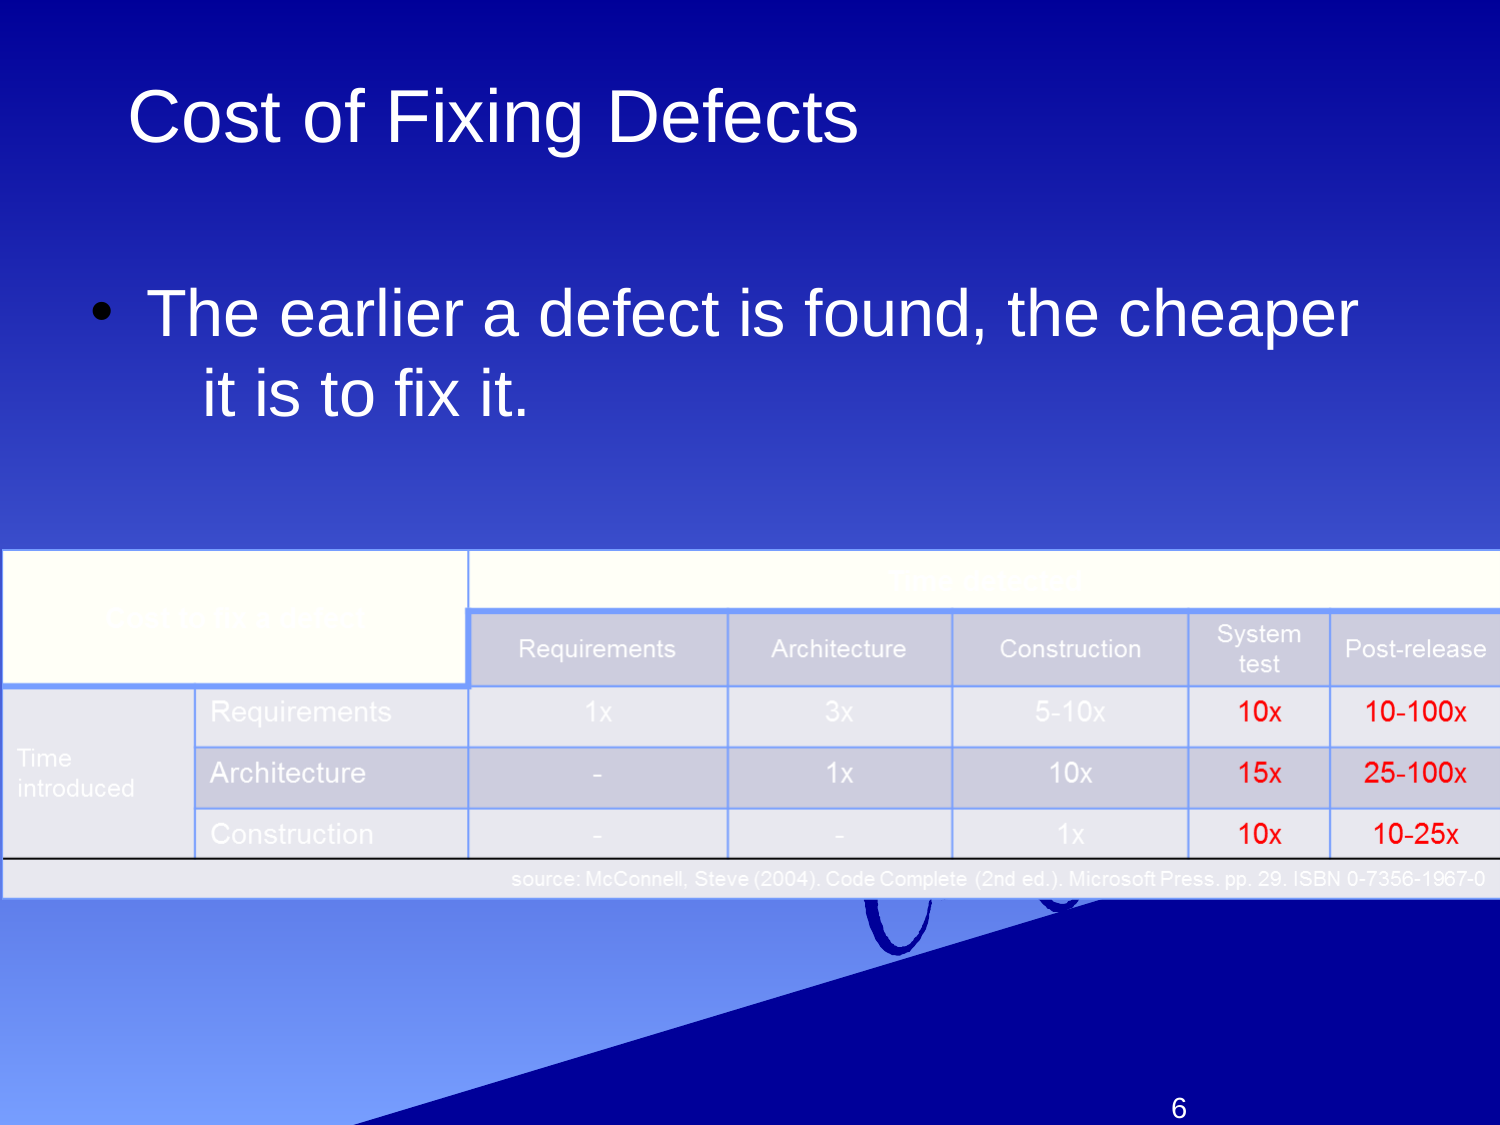

# Cost of Fixing Defects
The earlier a defect is found, the cheaper it is to fix it.